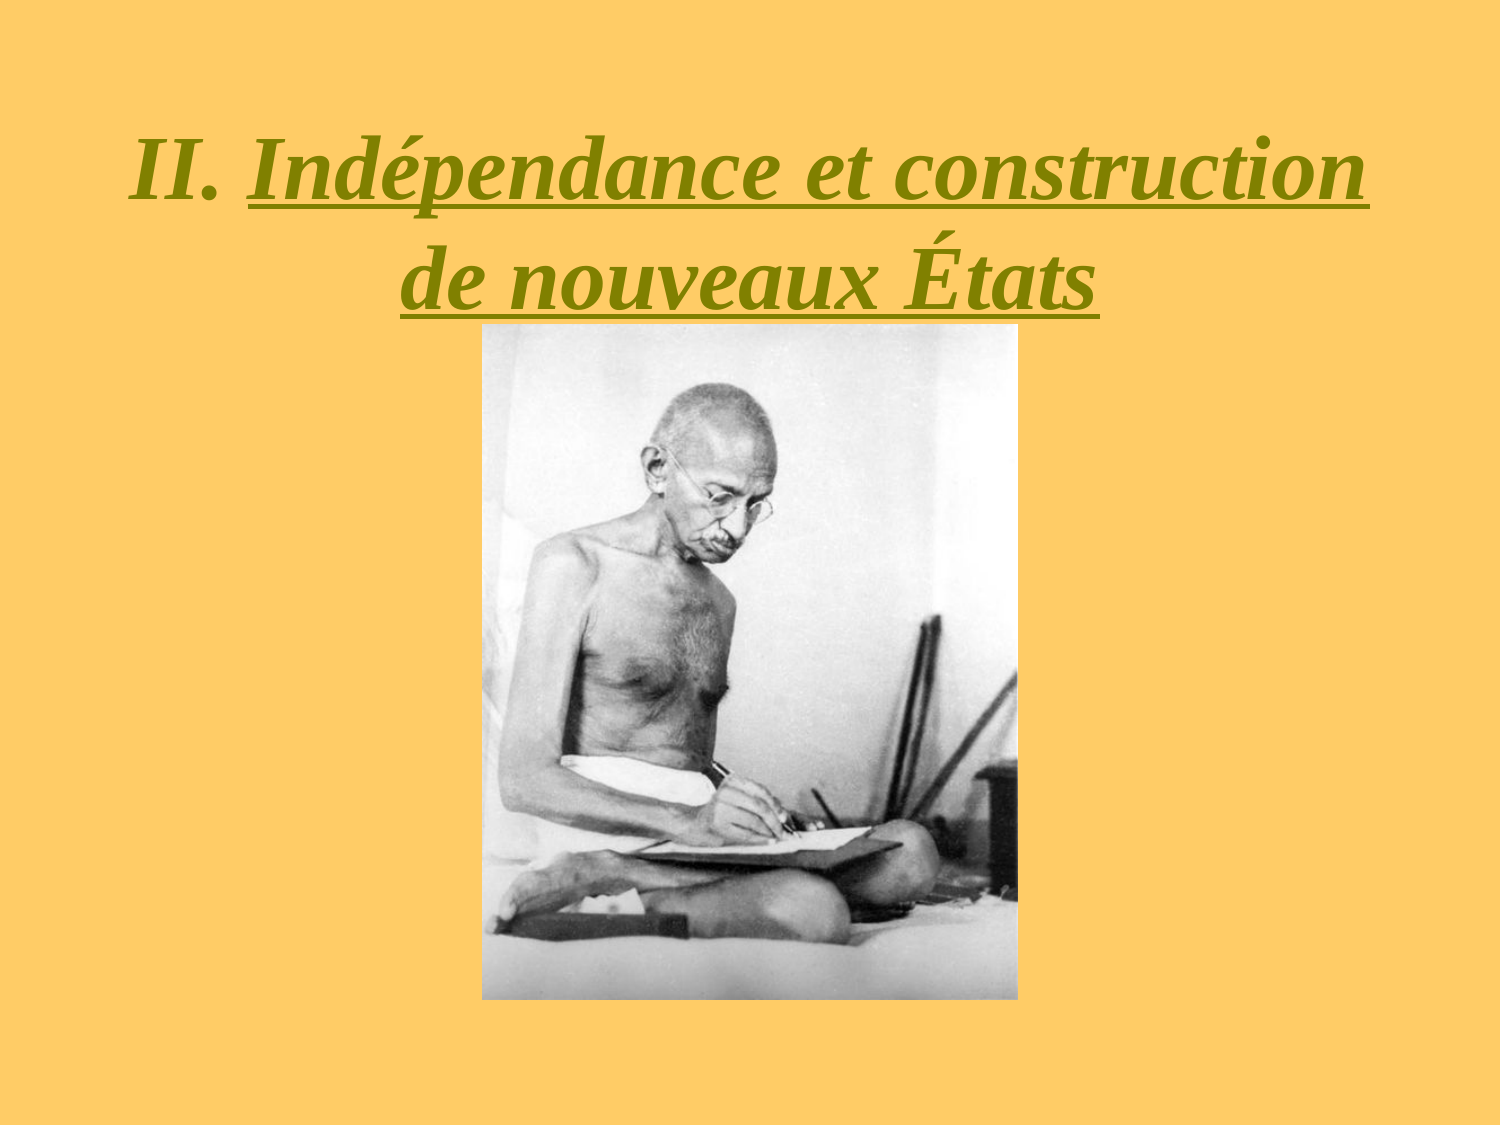

# II. Indépendance et construction de nouveaux États